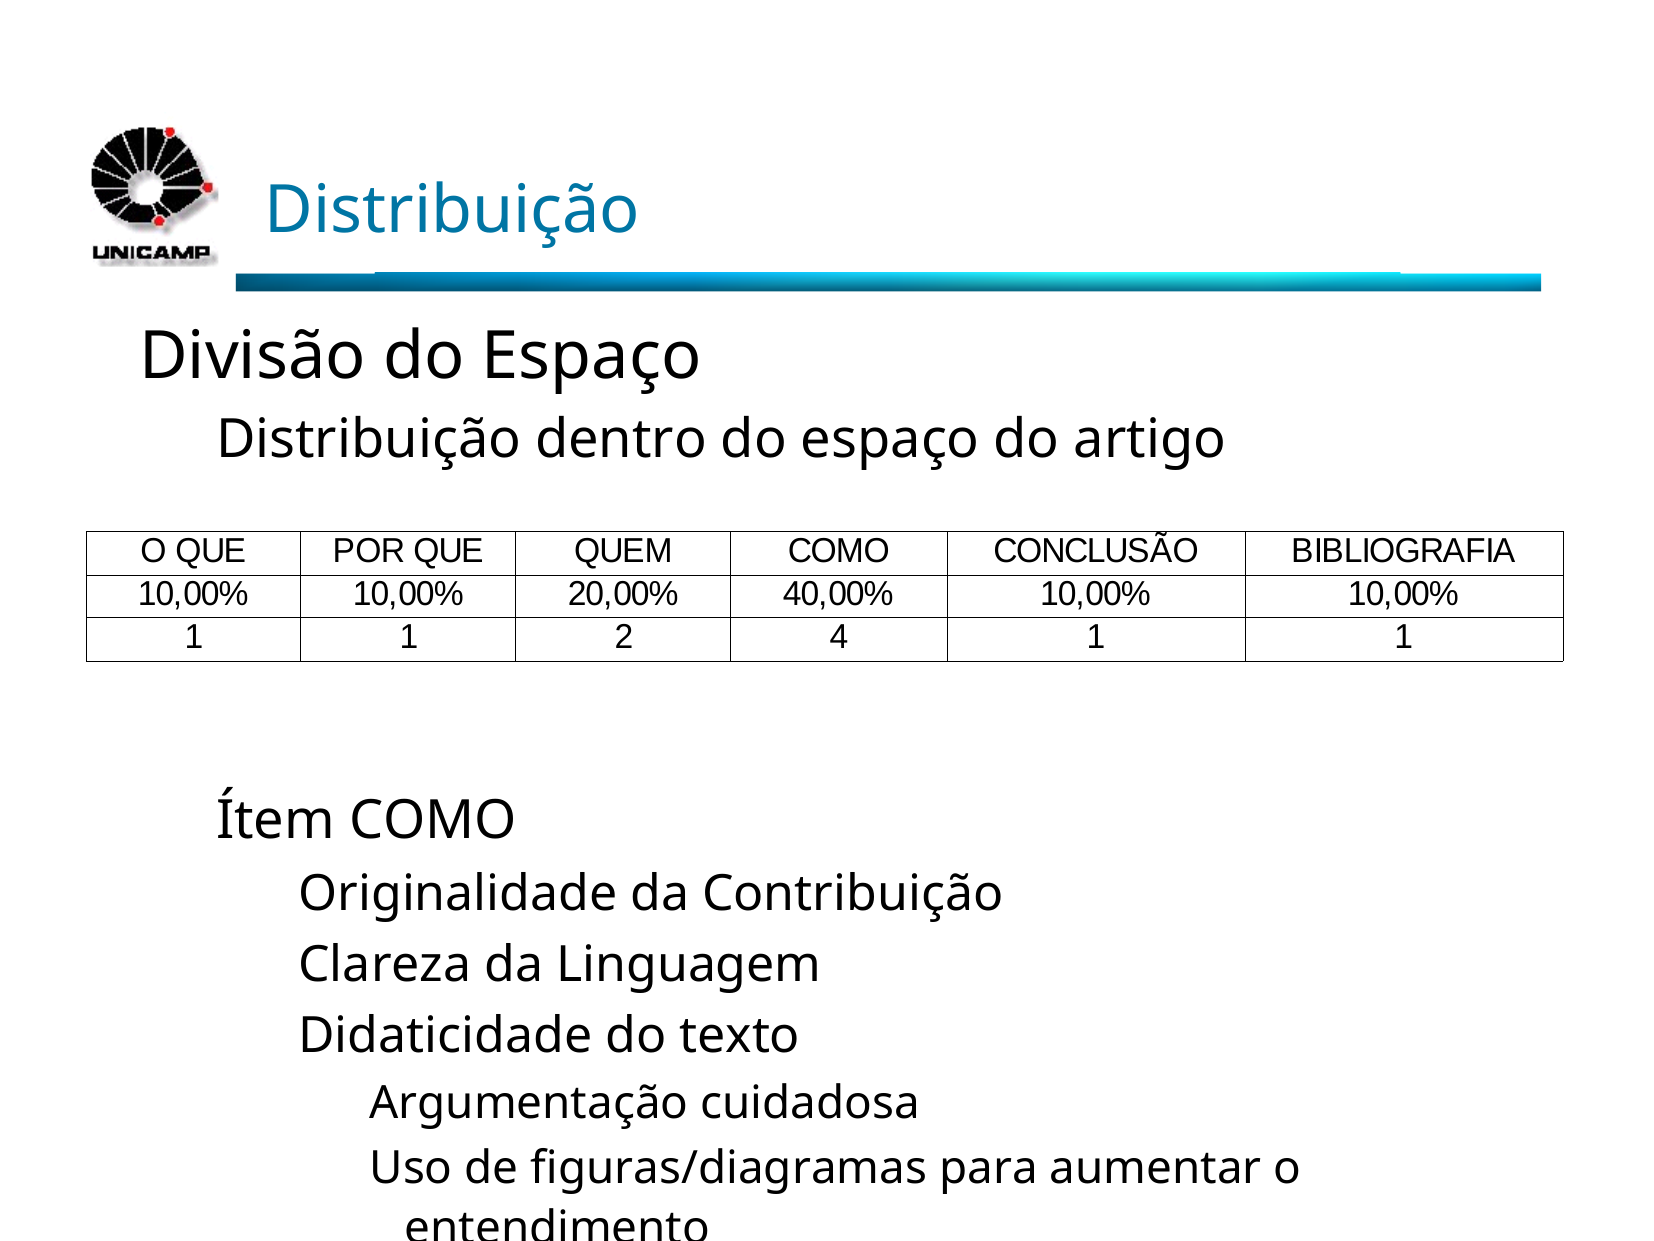

# Distribuição
Divisão do Espaço
Distribuição dentro do espaço do artigo
Ítem COMO
Originalidade da Contribuição
Clareza da Linguagem
Didaticidade do texto
Argumentação cuidadosa
Uso de figuras/diagramas para aumentar o entendimento